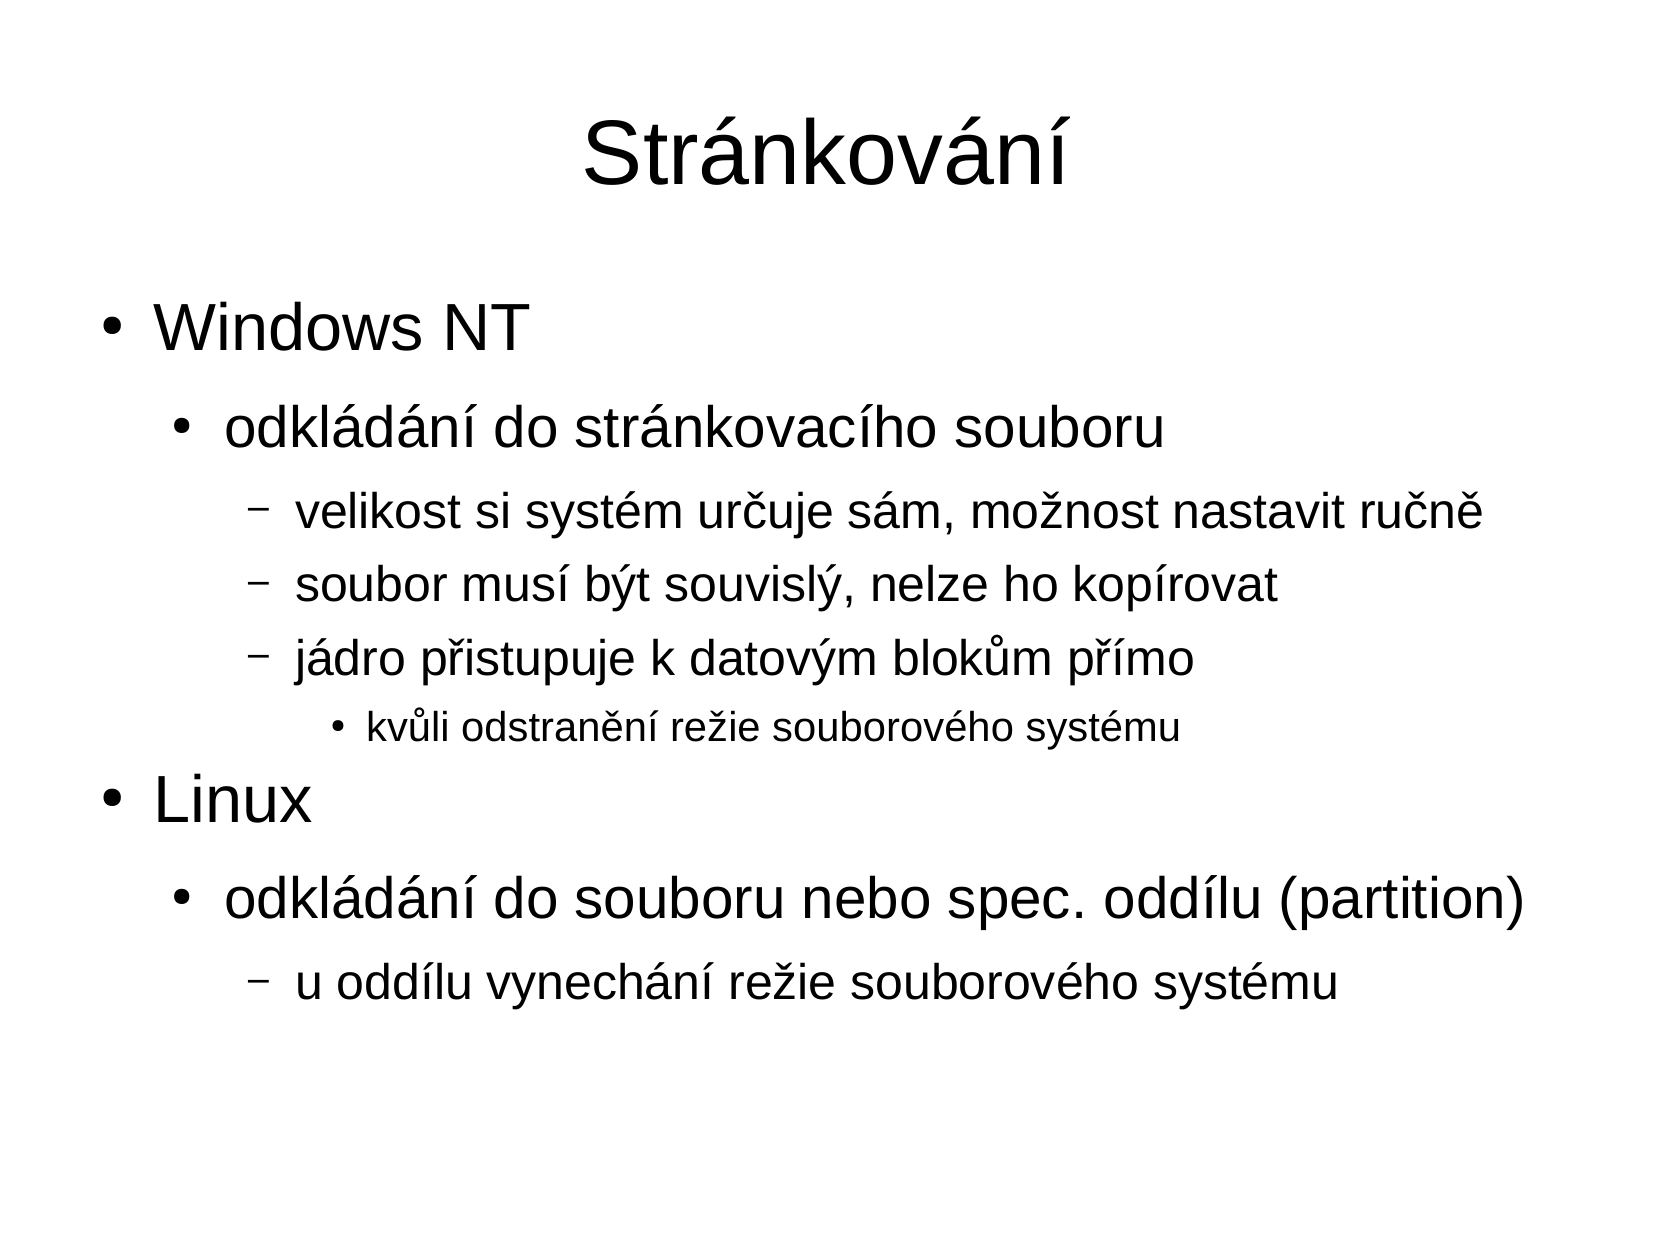

# Stránkování
Windows NT
odkládání do stránkovacího souboru
velikost si systém určuje sám, možnost nastavit ručně
soubor musí být souvislý, nelze ho kopírovat
jádro přistupuje k datovým blokům přímo
kvůli odstranění režie souborového systému
Linux
odkládání do souboru nebo spec. oddílu (partition)
u oddílu vynechání režie souborového systému